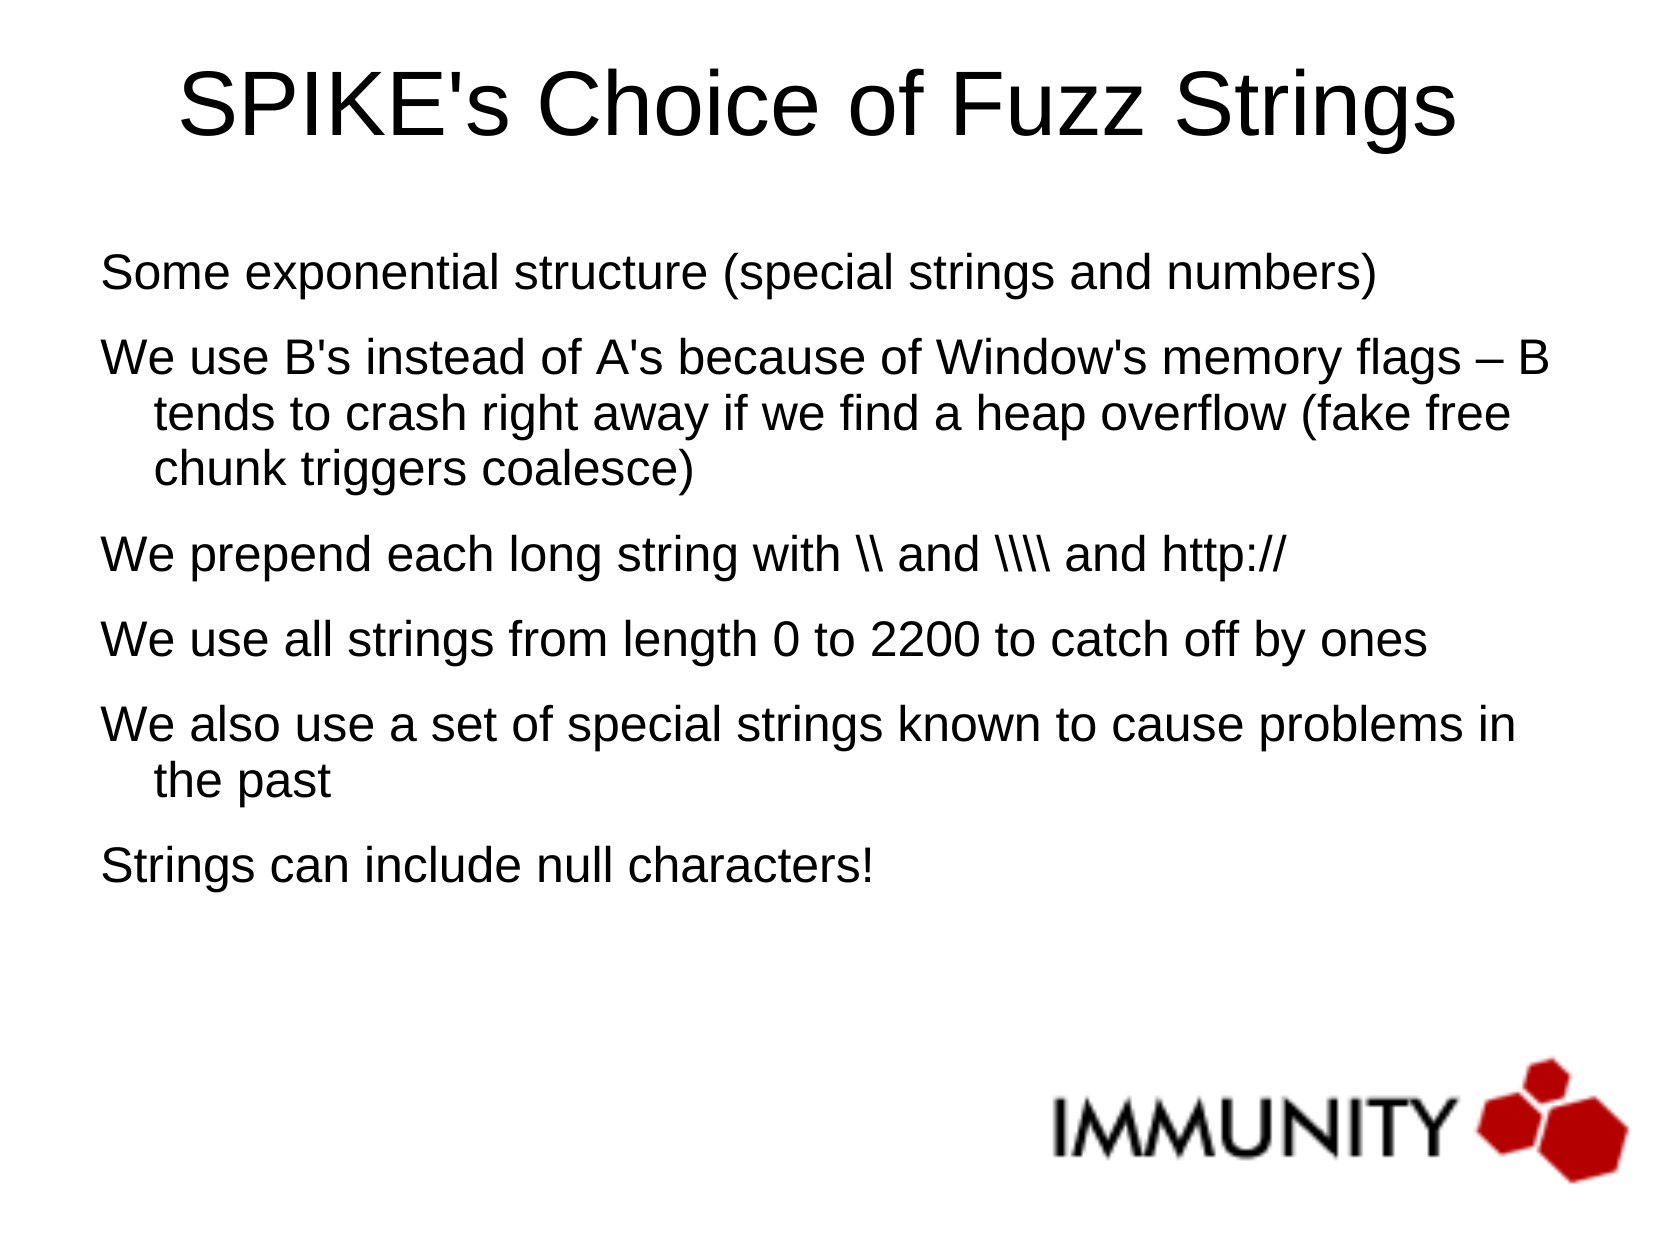

# SPIKE's Choice of Fuzz Strings
Some exponential structure (special strings and numbers)
We use B's instead of A's because of Window's memory flags – B tends to crash right away if we find a heap overflow (fake free chunk triggers coalesce)
We prepend each long string with \\ and \\\\ and http://
We use all strings from length 0 to 2200 to catch off by ones
We also use a set of special strings known to cause problems in the past
Strings can include null characters!